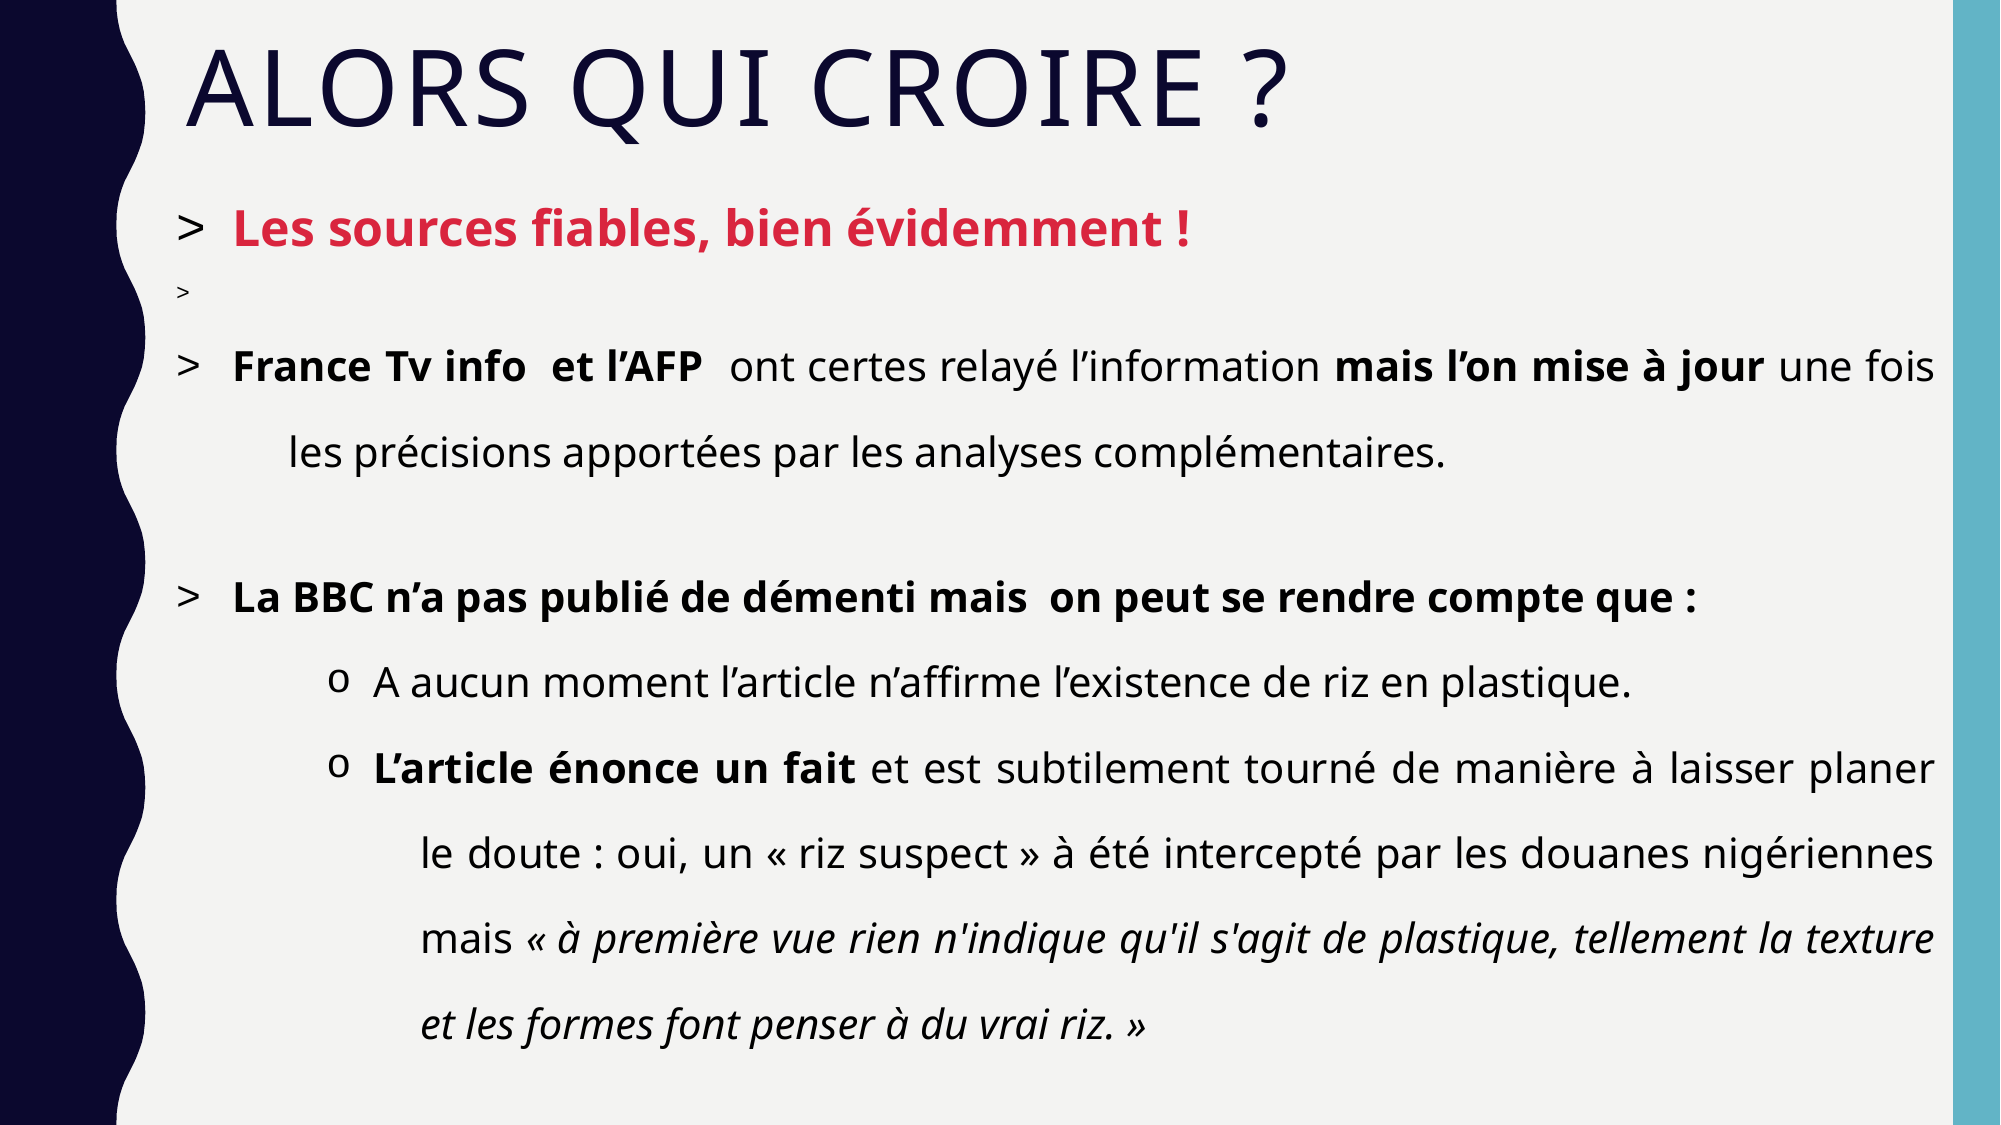

# Alors qui croire ?
Les sources fiables, bien évidemment !
France Tv info et l’AFP ont certes relayé l’information mais l’on mise à jour une fois les précisions apportées par les analyses complémentaires.
La BBC n’a pas publié de démenti mais on peut se rendre compte que :
A aucun moment l’article n’affirme l’existence de riz en plastique.
L’article énonce un fait et est subtilement tourné de manière à laisser planer le doute : oui, un « riz suspect » à été intercepté par les douanes nigériennes mais « à première vue rien n'indique qu'il s'agit de plastique, tellement la texture et les formes font penser à du vrai riz. »
Donc : En aucun cas ces articles n’affirment l’information. Ils ne font que rapporter les paroles et les conclusions d’un des contrôleurs des douanes qui affirme que le « riz était collant ».